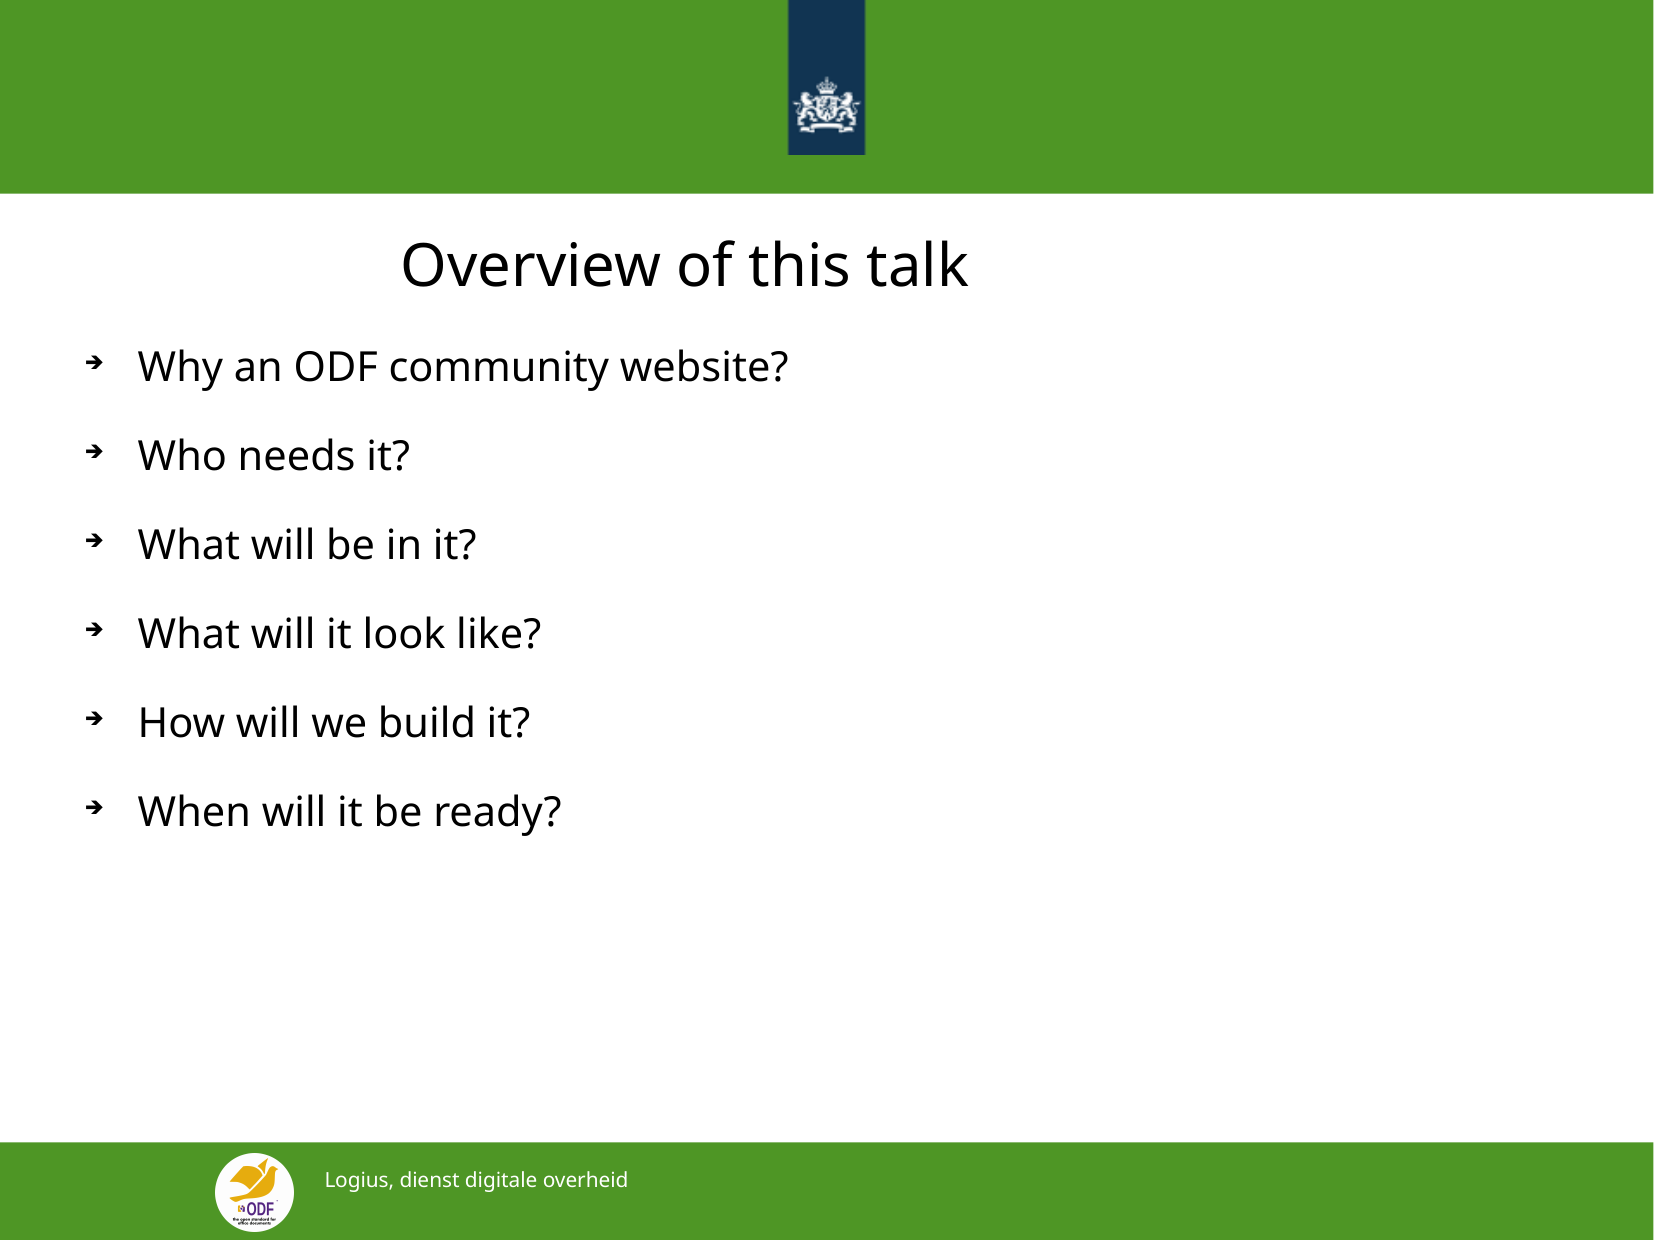

# Overview of this talk
Why an ODF community website?
Who needs it?
What will be in it?
What will it look like?
How will we build it?
When will it be ready?